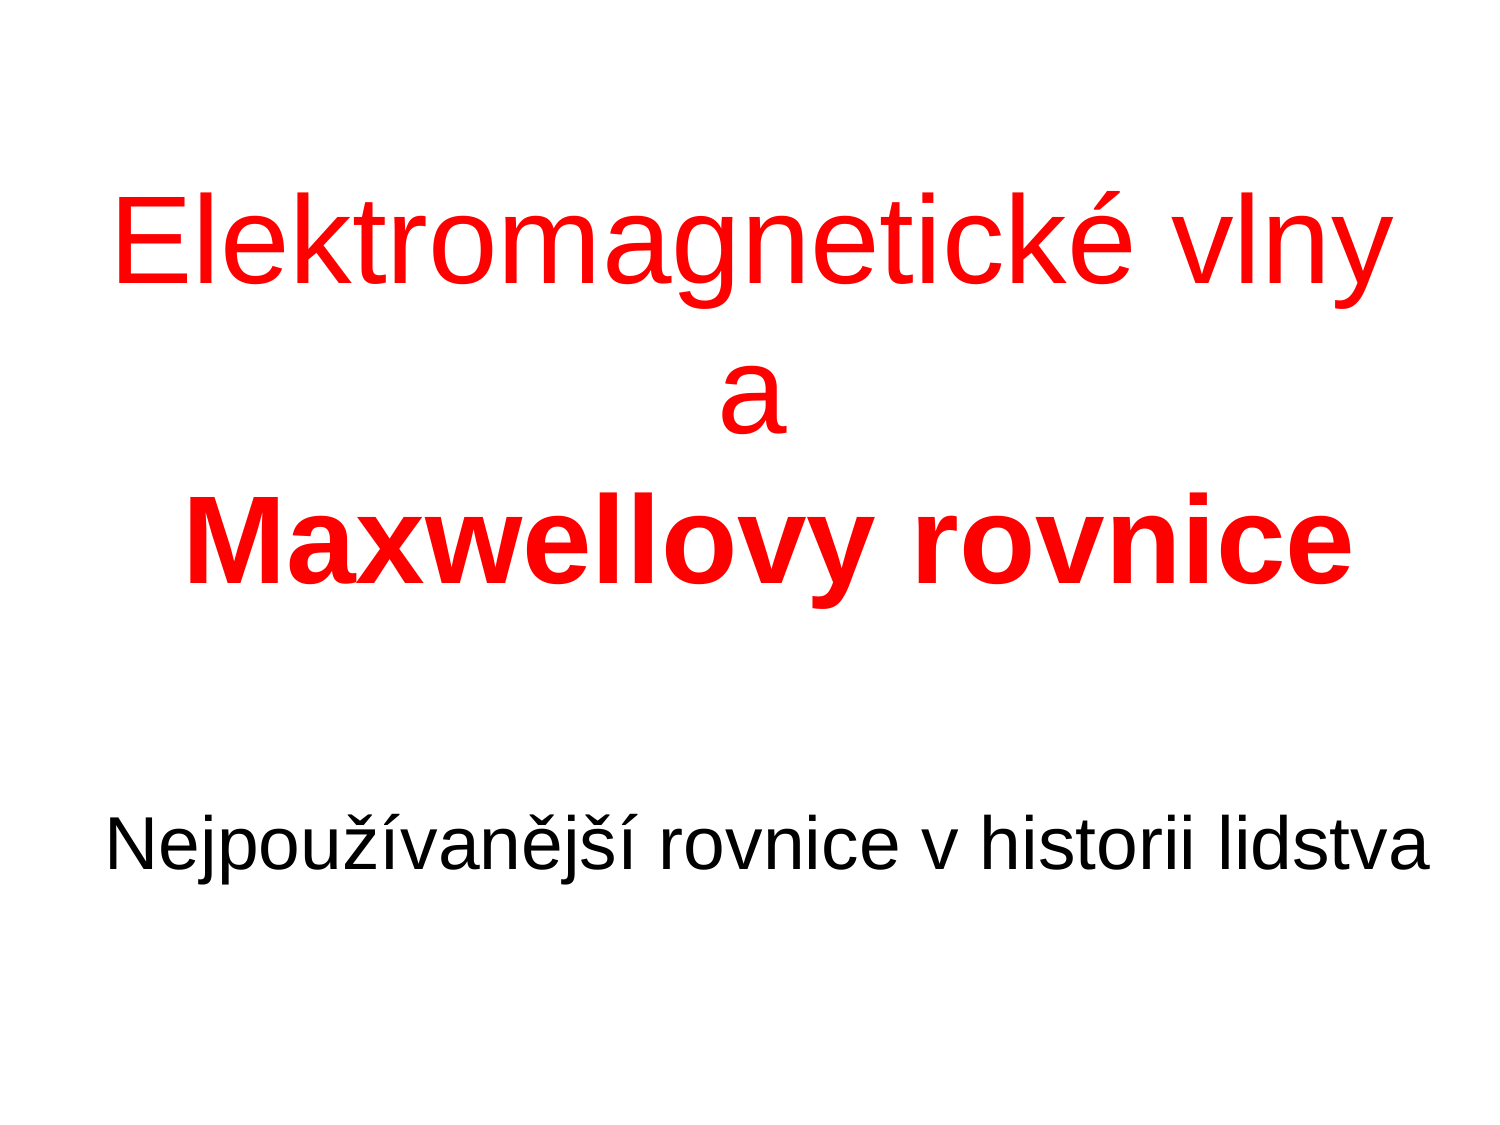

# Elektromagnetické vlny a Maxwellovy rovnice
Nejpoužívanější rovnice v historii lidstva